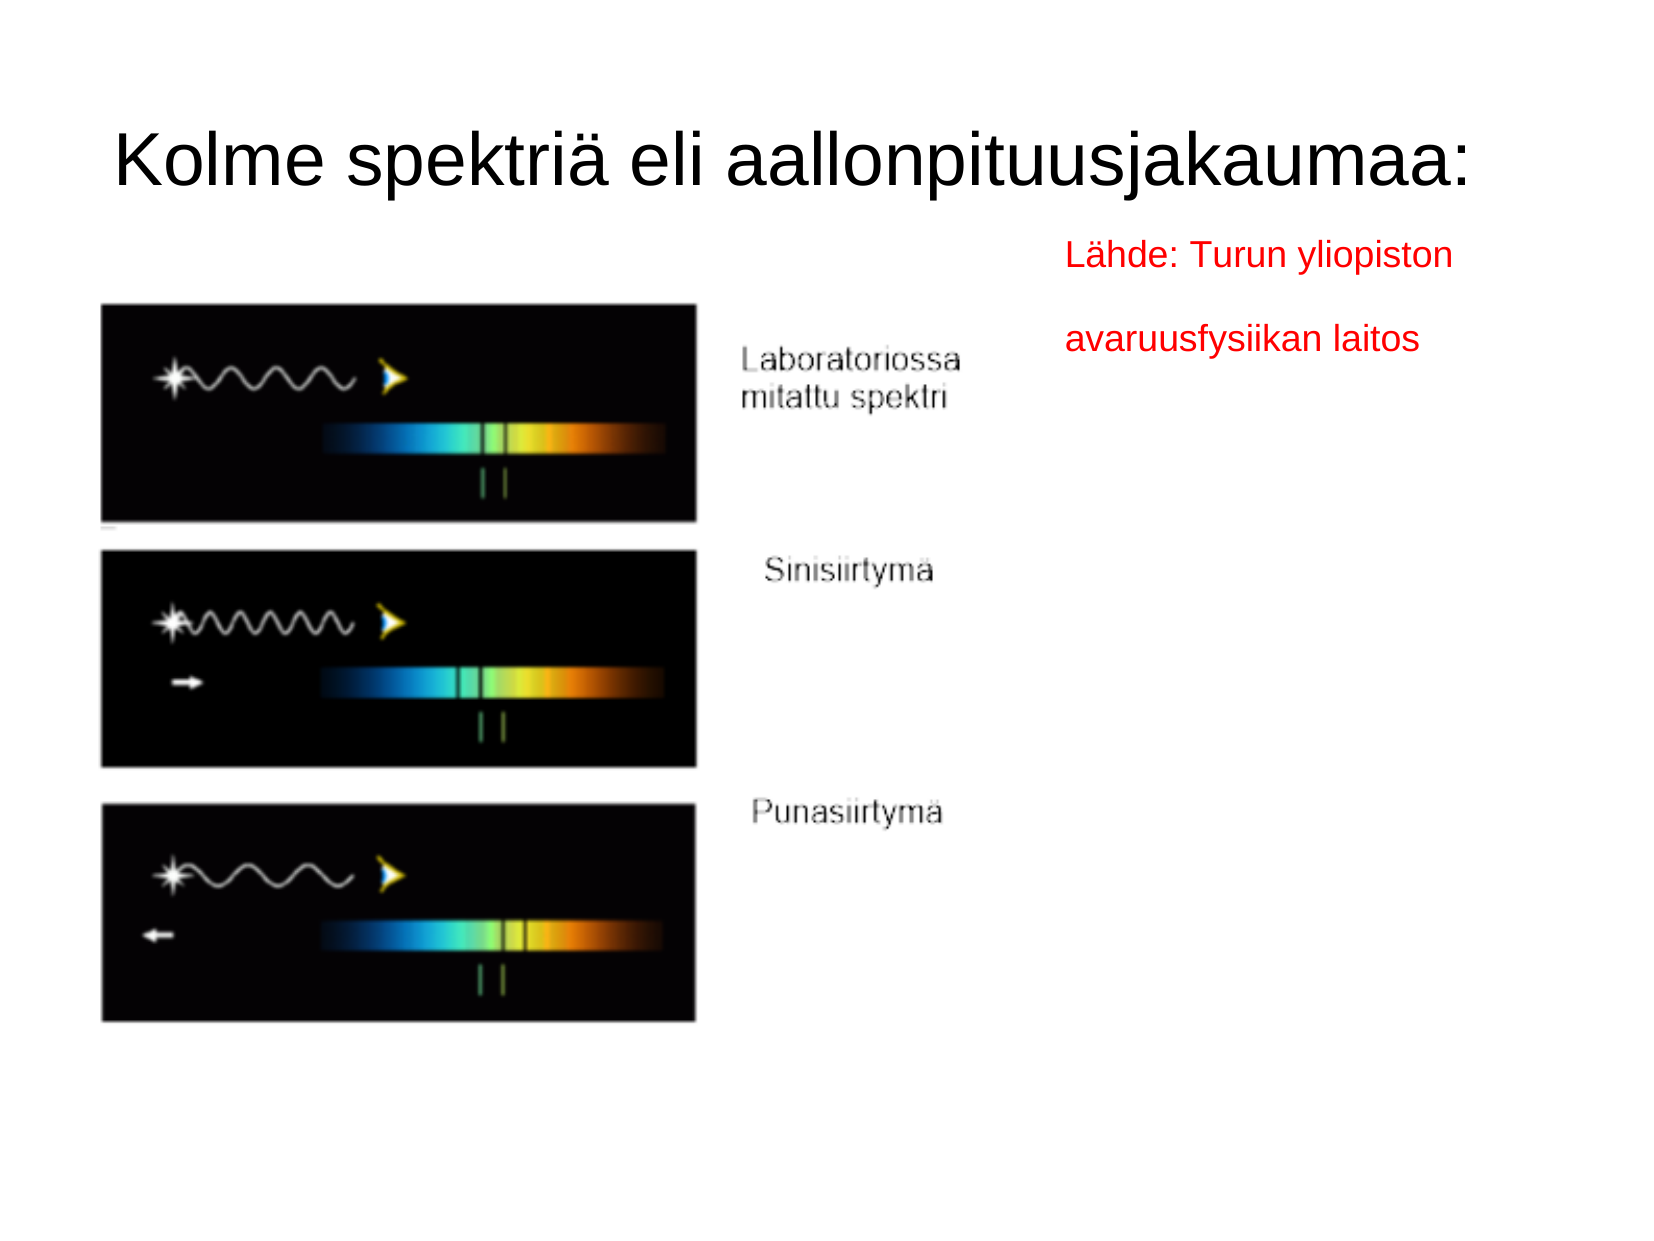

Kolme spektriä eli aallonpituusjakaumaa:
Lähde: Turun yliopiston
avaruusfysiikan laitos